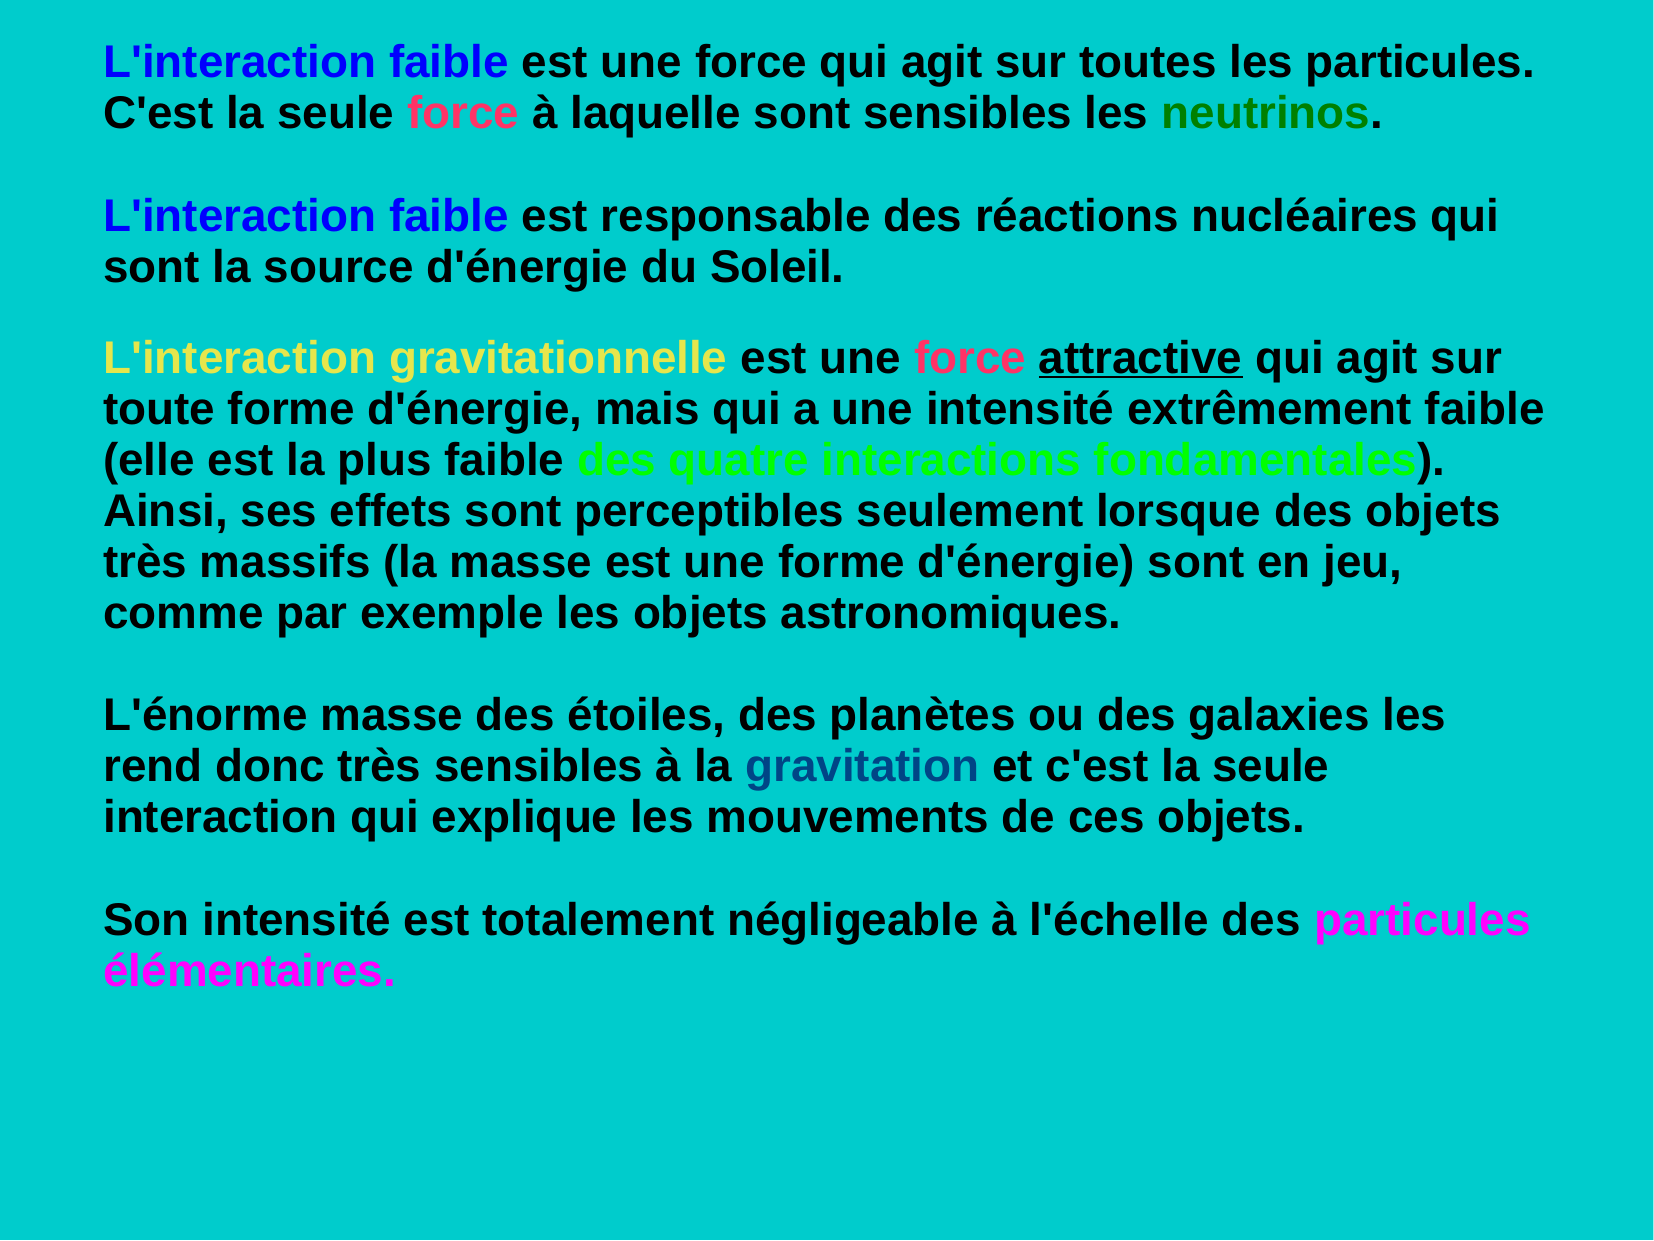

L'interaction faible est une force qui agit sur toutes les particules. C'est la seule force à laquelle sont sensibles les neutrinos.
L'interaction faible est responsable des réactions nucléaires qui sont la source d'énergie du Soleil.
L'interaction gravitationnelle est une force attractive qui agit sur toute forme d'énergie, mais qui a une intensité extrêmement faible (elle est la plus faible des quatre interactions fondamentales). Ainsi, ses effets sont perceptibles seulement lorsque des objets très massifs (la masse est une forme d'énergie) sont en jeu, comme par exemple les objets astronomiques.
L'énorme masse des étoiles, des planètes ou des galaxies les rend donc très sensibles à la gravitation et c'est la seule interaction qui explique les mouvements de ces objets.
Son intensité est totalement négligeable à l'échelle des particules élémentaires.